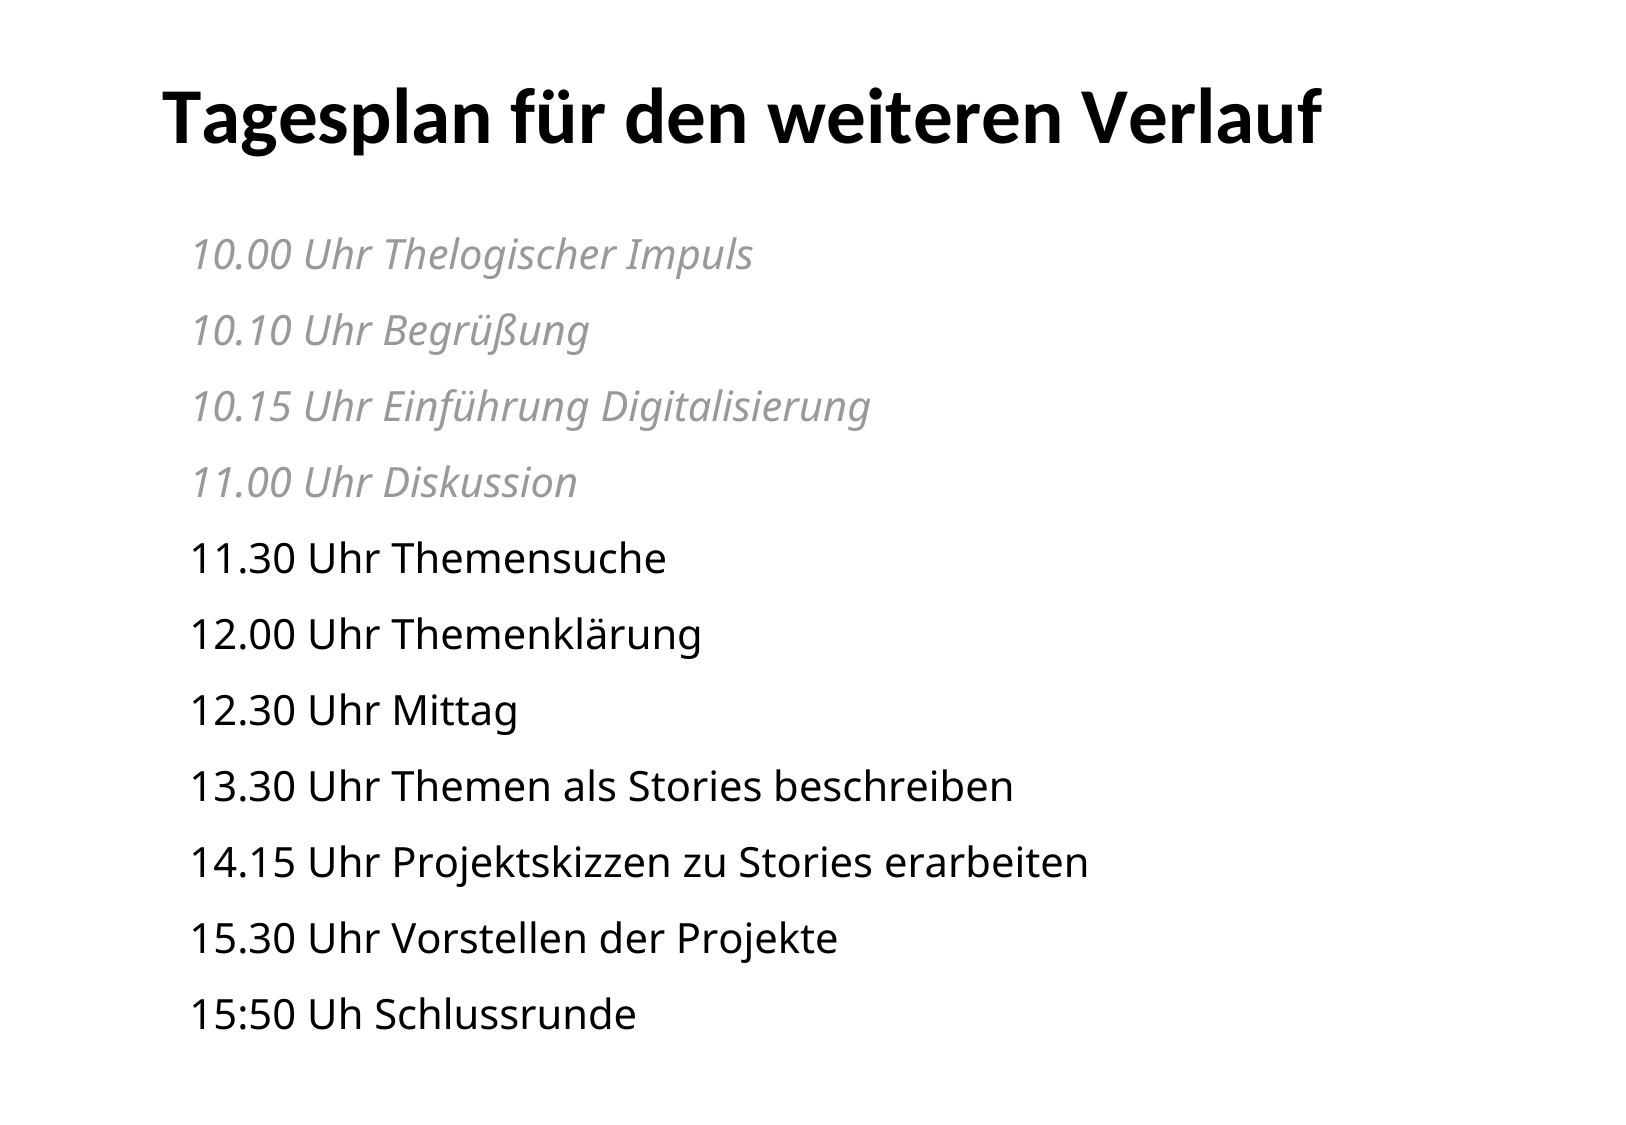

# Tagesplan für den weiteren Verlauf
10.00 Uhr Thelogischer Impuls
10.10 Uhr Begrüßung
10.15 Uhr Einführung Digitalisierung
11.00 Uhr Diskussion
11.30 Uhr Themensuche
12.00 Uhr Themenklärung
12.30 Uhr Mittag
13.30 Uhr Themen als Stories beschreiben
14.15 Uhr Projektskizzen zu Stories erarbeiten
15.30 Uhr Vorstellen der Projekte
15:50 Uh Schlussrunde